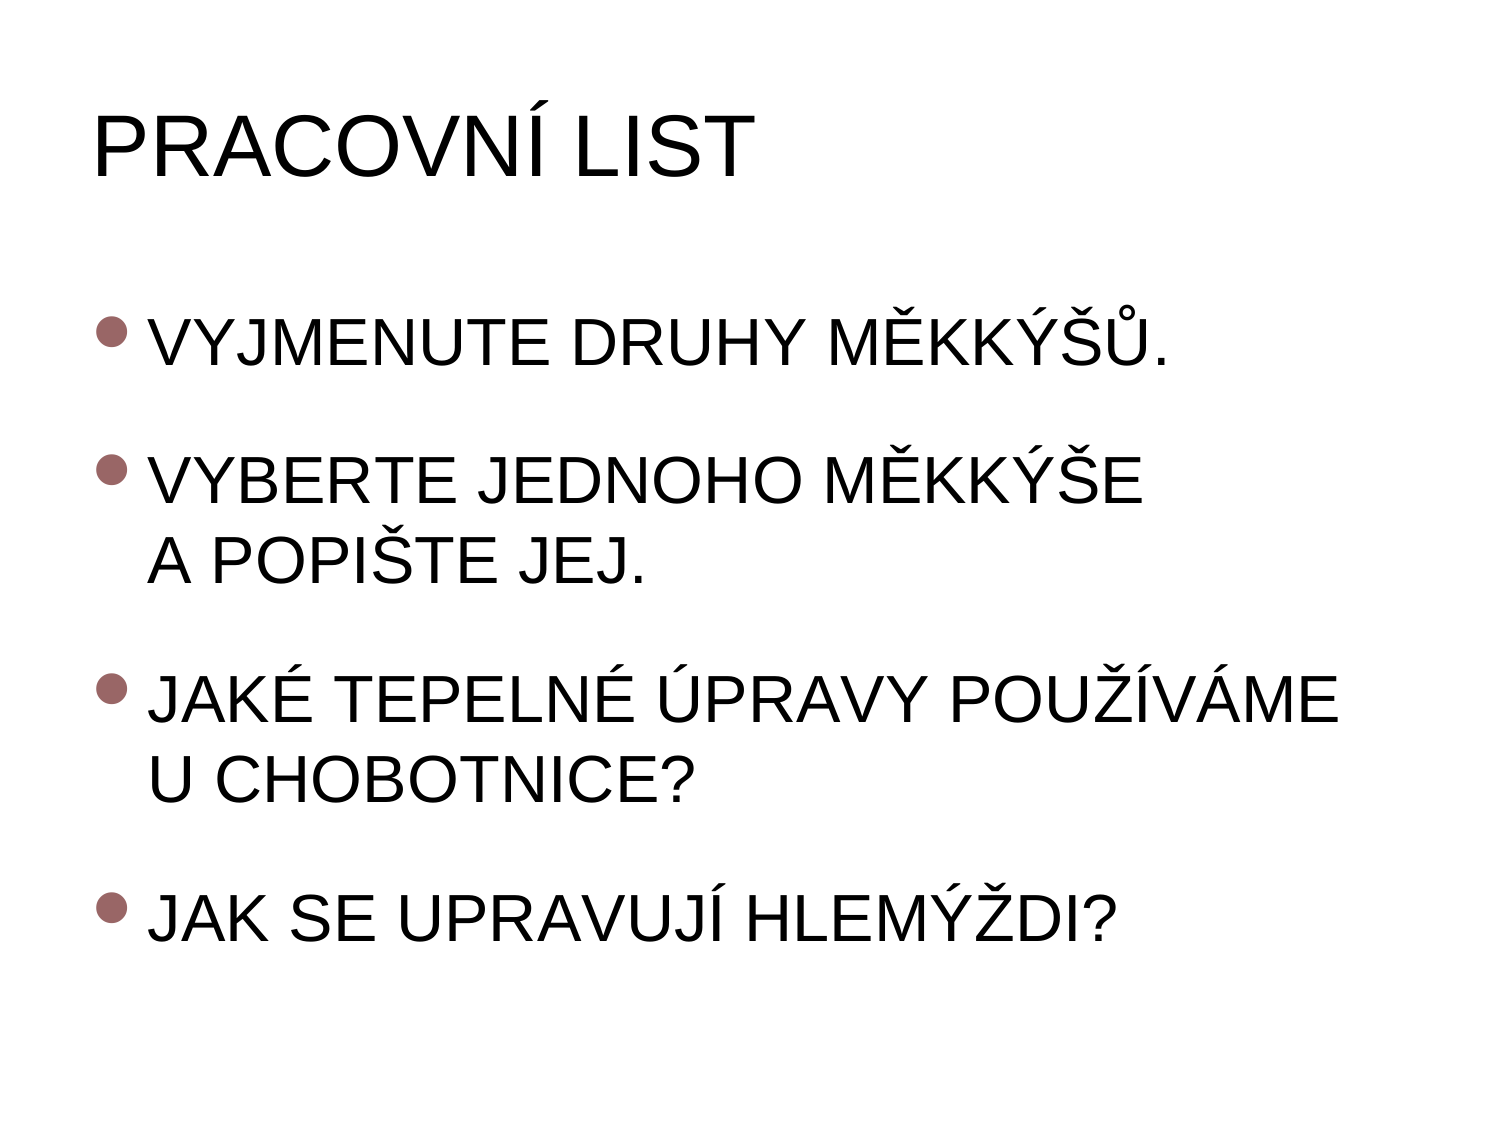

# PRACOVNÍ LIST
VYJMENUTE DRUHY MĚKKÝŠŮ.
VYBERTE JEDNOHO MĚKKÝŠE
A POPIŠTE JEJ.
JAKÉ TEPELNÉ ÚPRAVY POUŽÍVÁME
U CHOBOTNICE?
JAK SE UPRAVUJÍ HLEMÝŽDI?